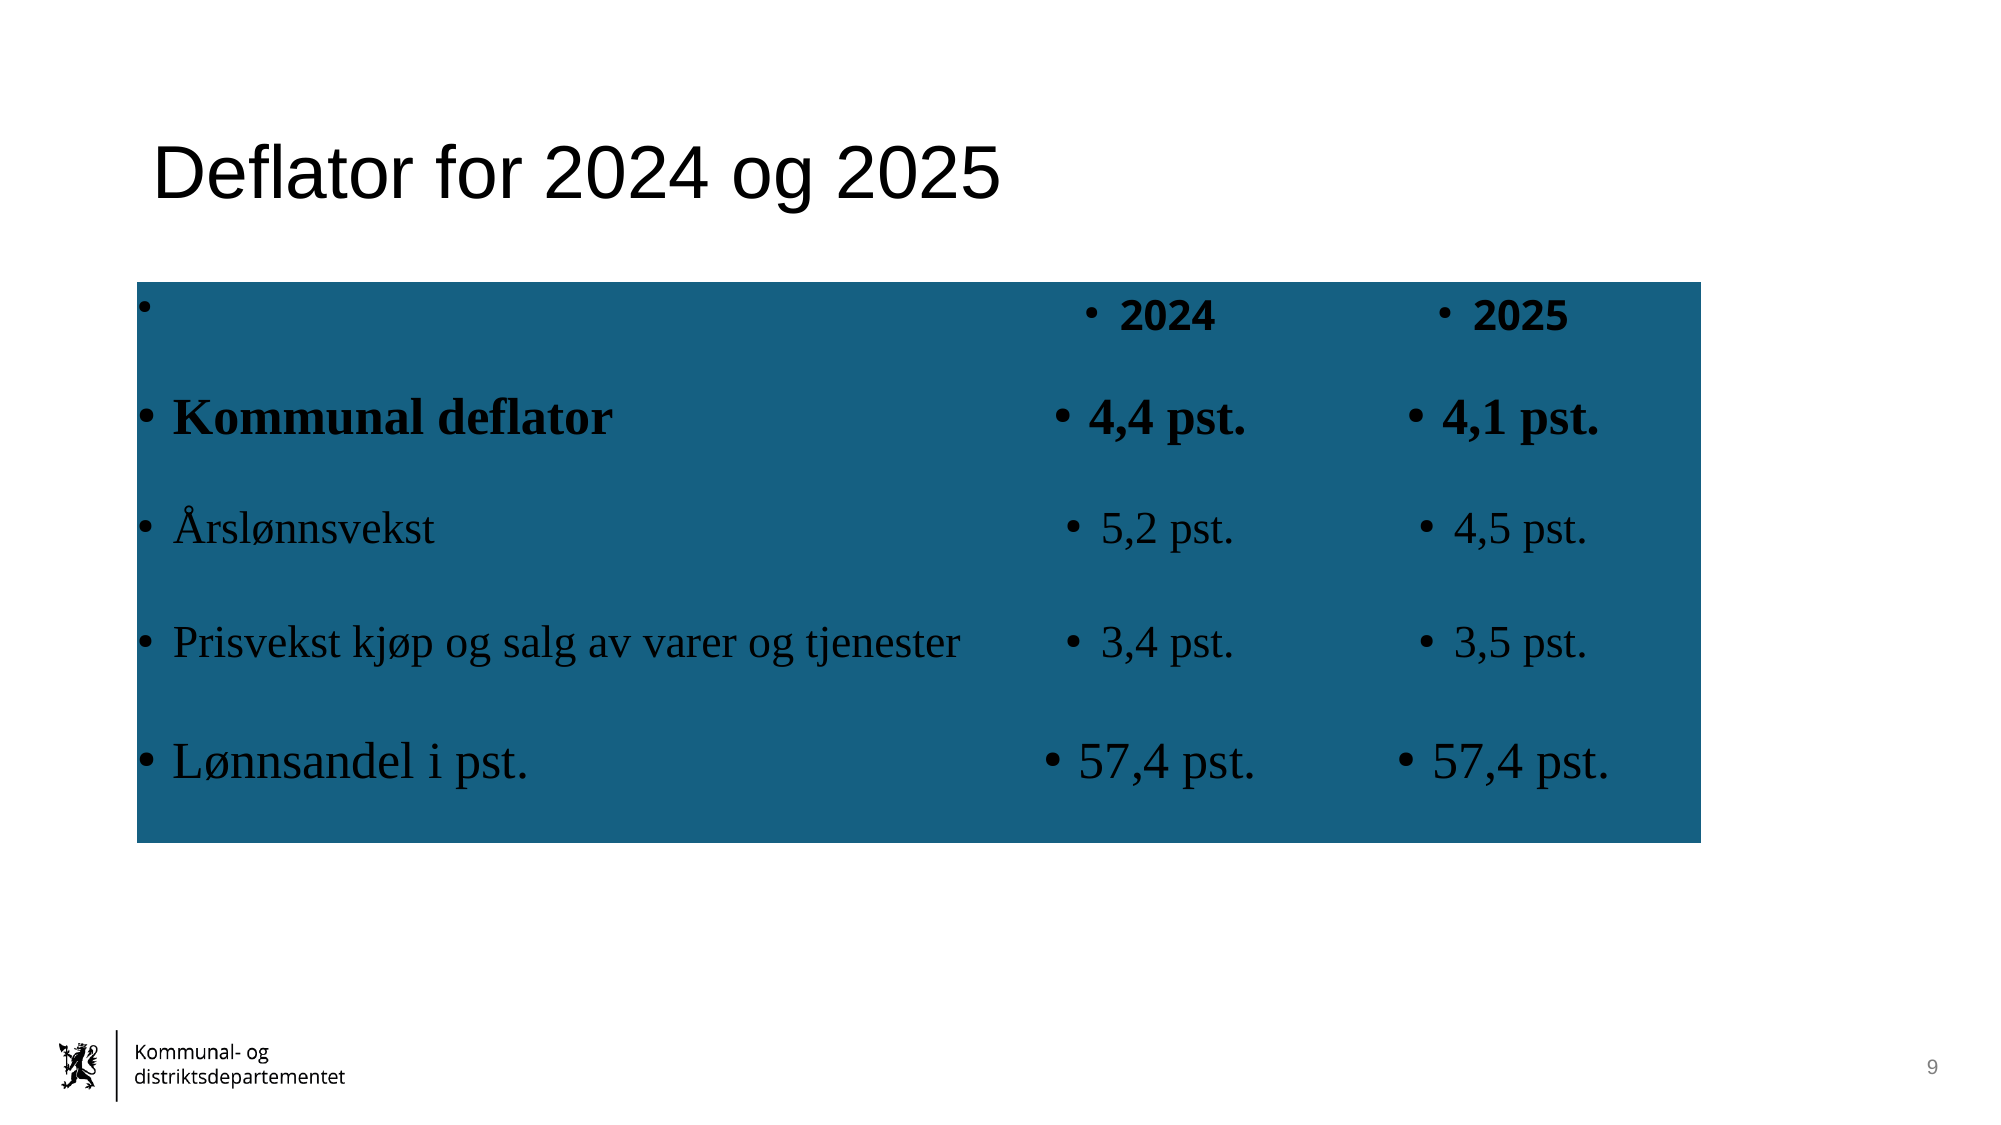

# Deflator for 2024 og 2025
| | 2024 | 2025 |
| --- | --- | --- |
| Kommunal deflator | 4,4 pst. | 4,1 pst. |
| Årslønnsvekst | 5,2 pst. | 4,5 pst. |
| Prisvekst kjøp og salg av varer og tjenester | 3,4 pst. | 3,5 pst. |
| Lønnsandel i pst. | 57,4 pst. | 57,4 pst. |